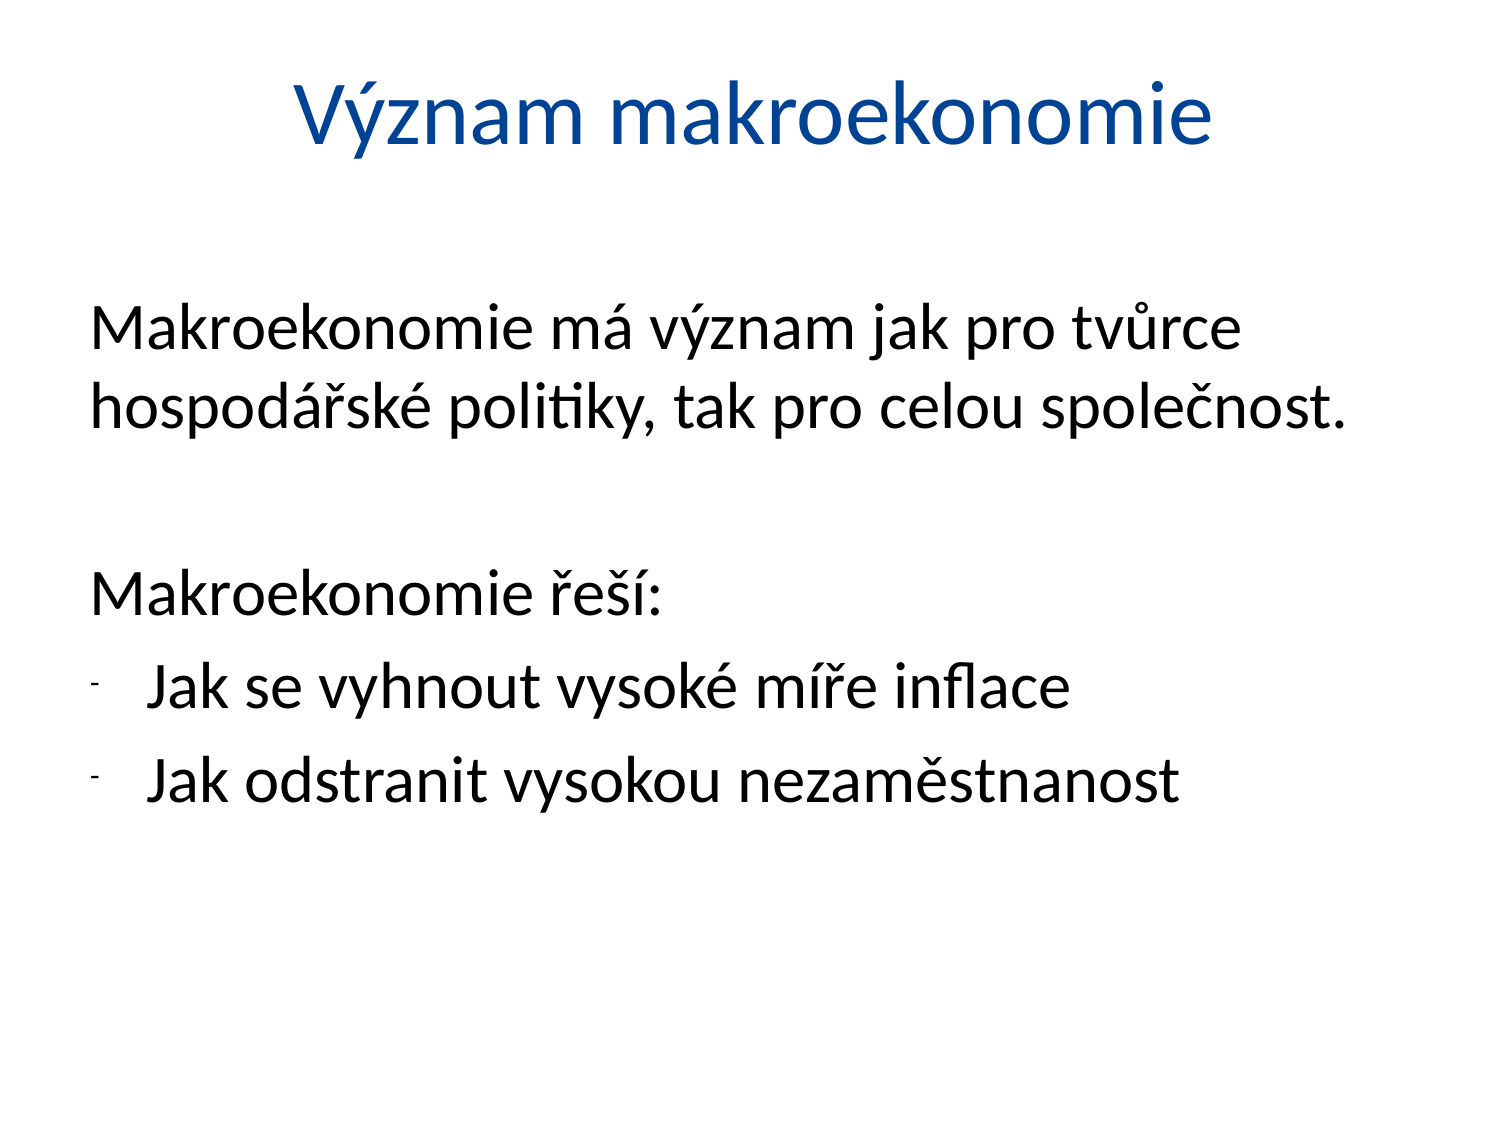

# Význam makroekonomie
Makroekonomie má význam jak pro tvůrce hospodářské politiky, tak pro celou společnost.
Makroekonomie řeší:
Jak se vyhnout vysoké míře inflace
Jak odstranit vysokou nezaměstnanost